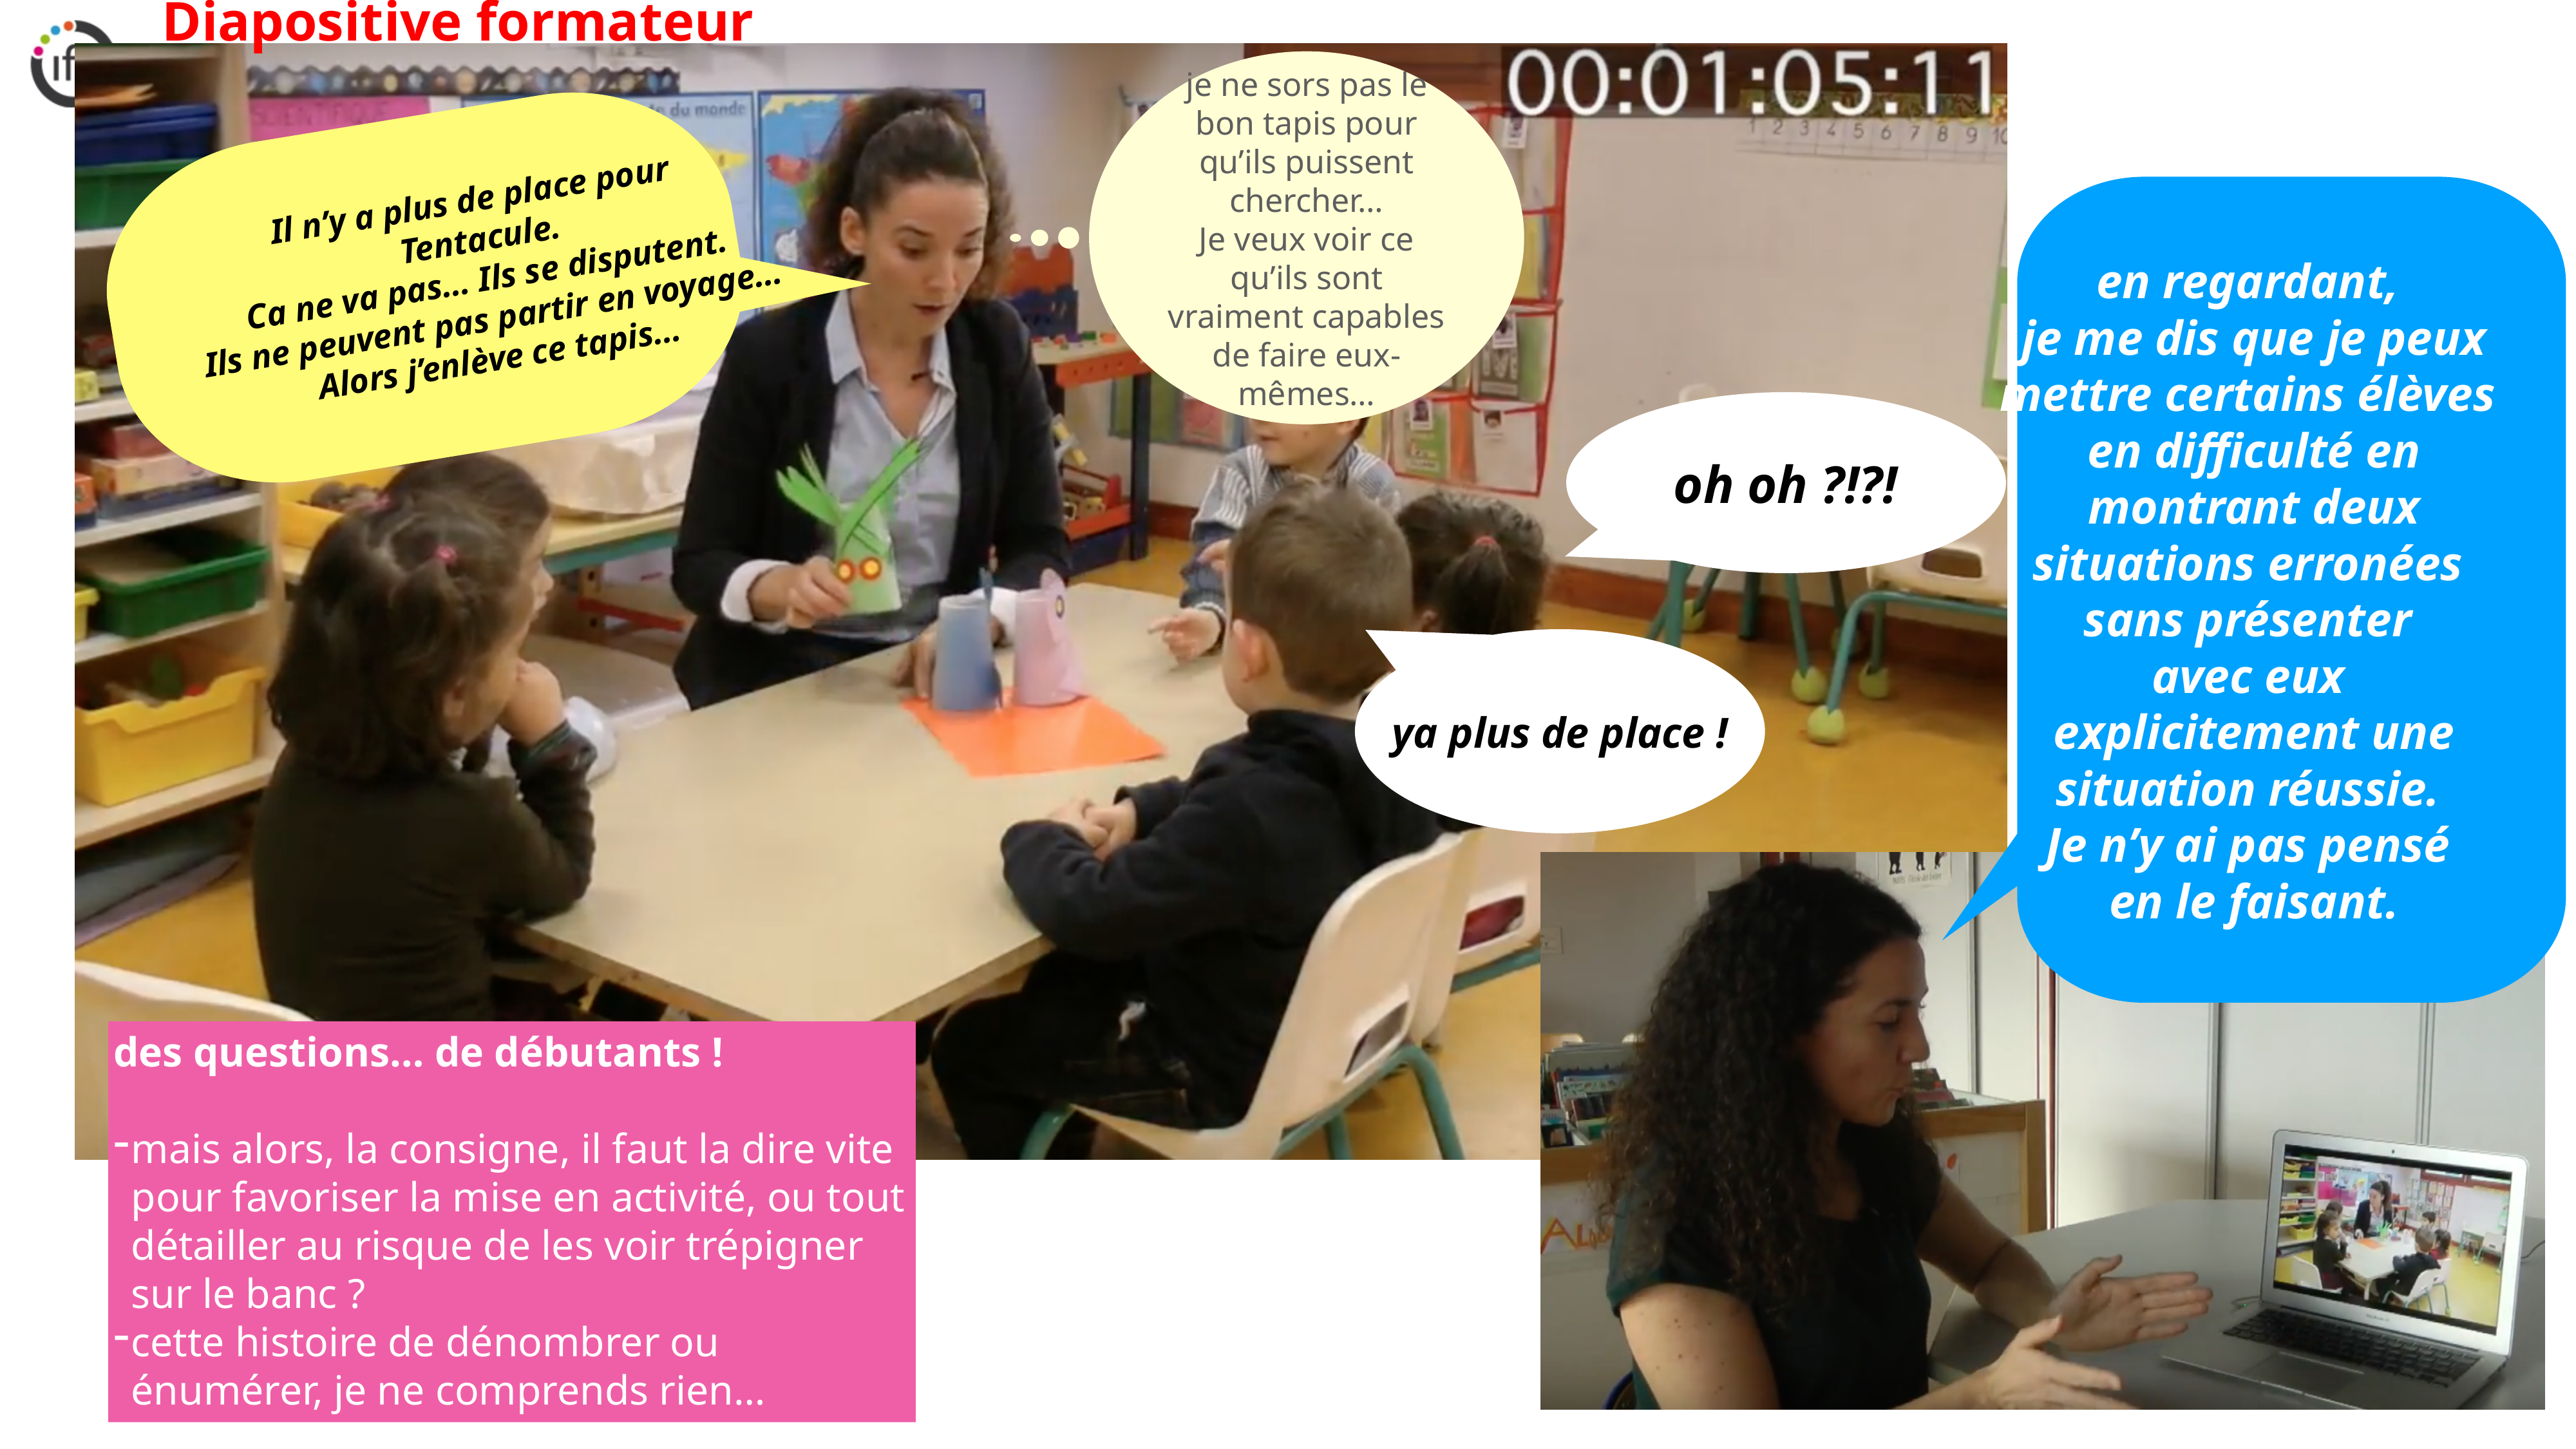

Diapositive formateur
je ne sors pas le bon tapis pour qu’ils puissent chercher…
Je veux voir ce qu’ils sont vraiment capables de faire eux-mêmes…
Il n’y a plus de place pour
Tentacule.
 Ca ne va pas… Ils se disputent.
Ils ne peuvent pas partir en voyage…
Alors j’enlève ce tapis…
en regardant,
je me dis que je peux mettre certains élèves
en difficulté en
 montrant deux
situations erronées
sans présenter
avec eux
explicitement une situation réussie.
Je n’y ai pas pensé
en le faisant.
oh oh ?!?!
ya plus de place !
des questions… de débutants !
mais alors, la consigne, il faut la dire vite pour favoriser la mise en activité, ou tout détailler au risque de les voir trépigner sur le banc ?
cette histoire de dénombrer ou énumérer, je ne comprends rien…